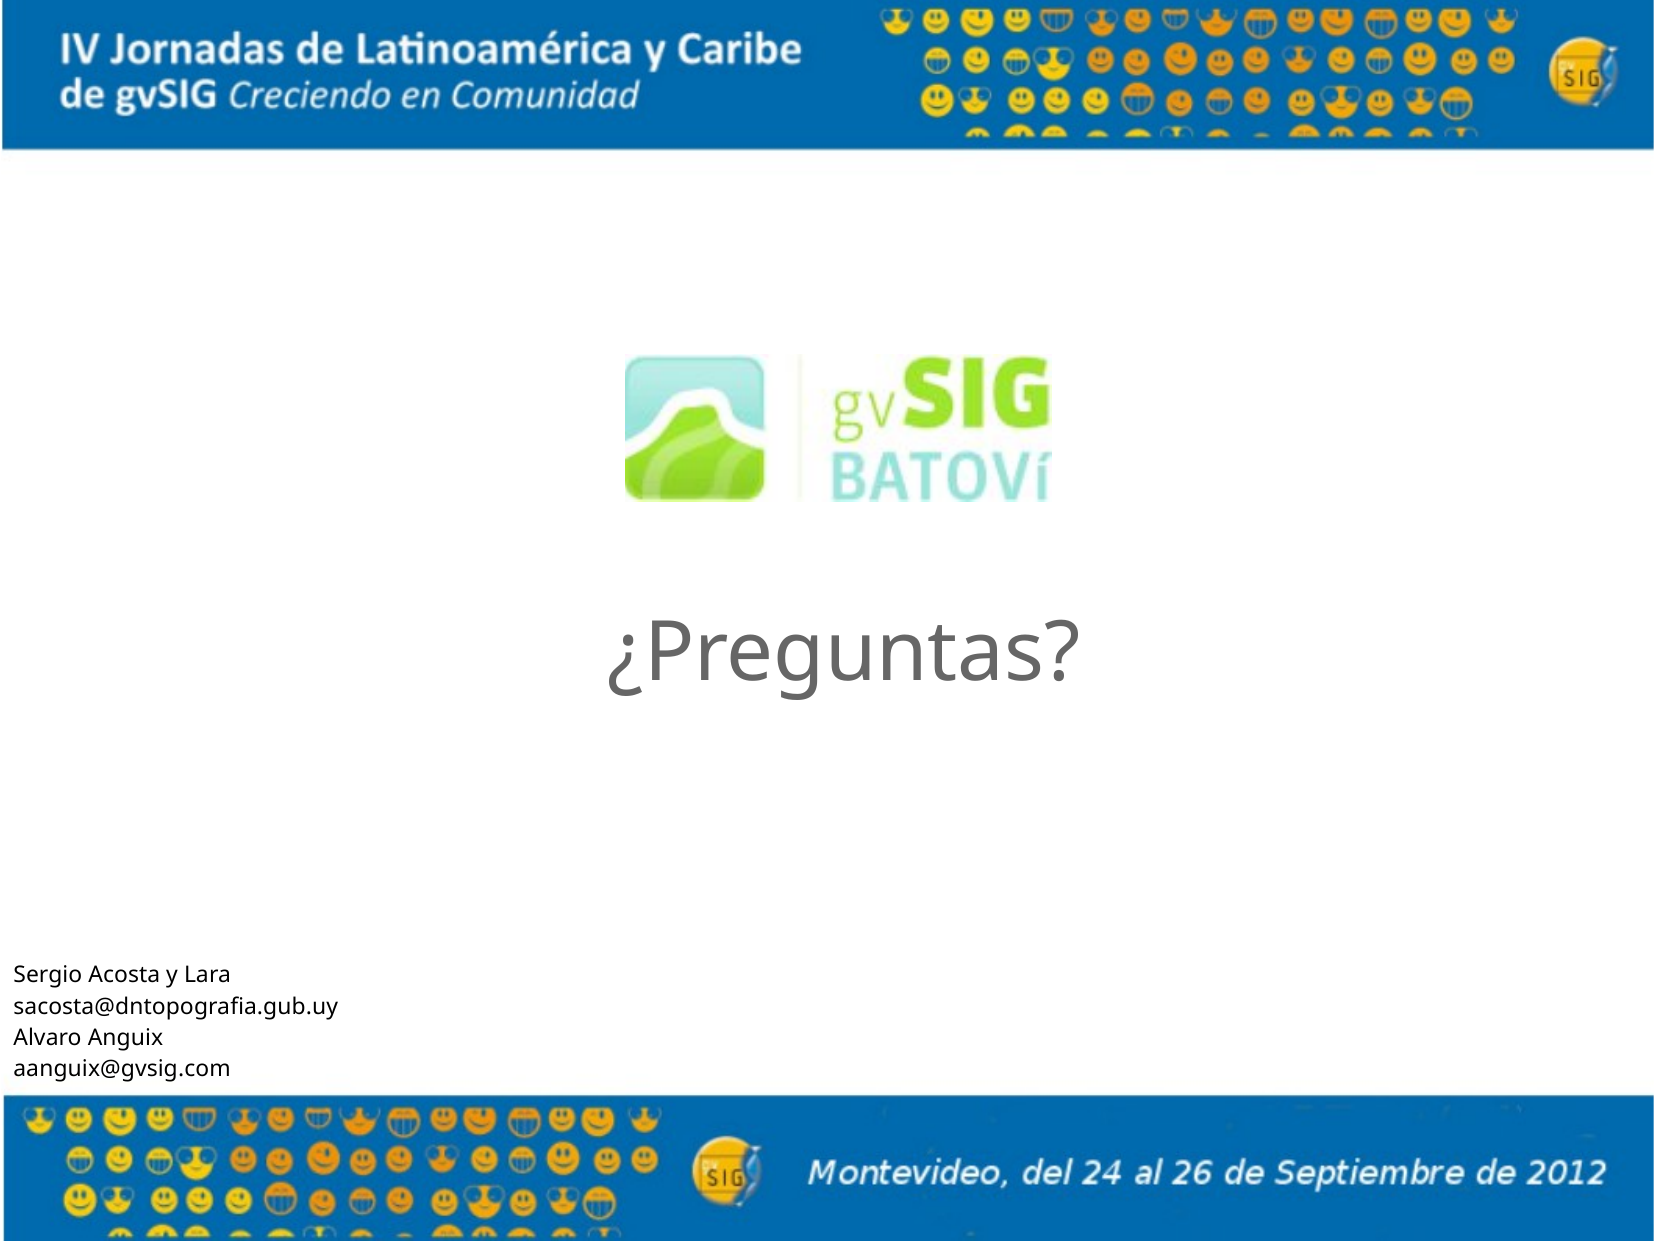

# ¿Preguntas?
Sergio Acosta y Lara
sacosta@dntopografia.gub.uy
Alvaro Anguix
aanguix@gvsig.com